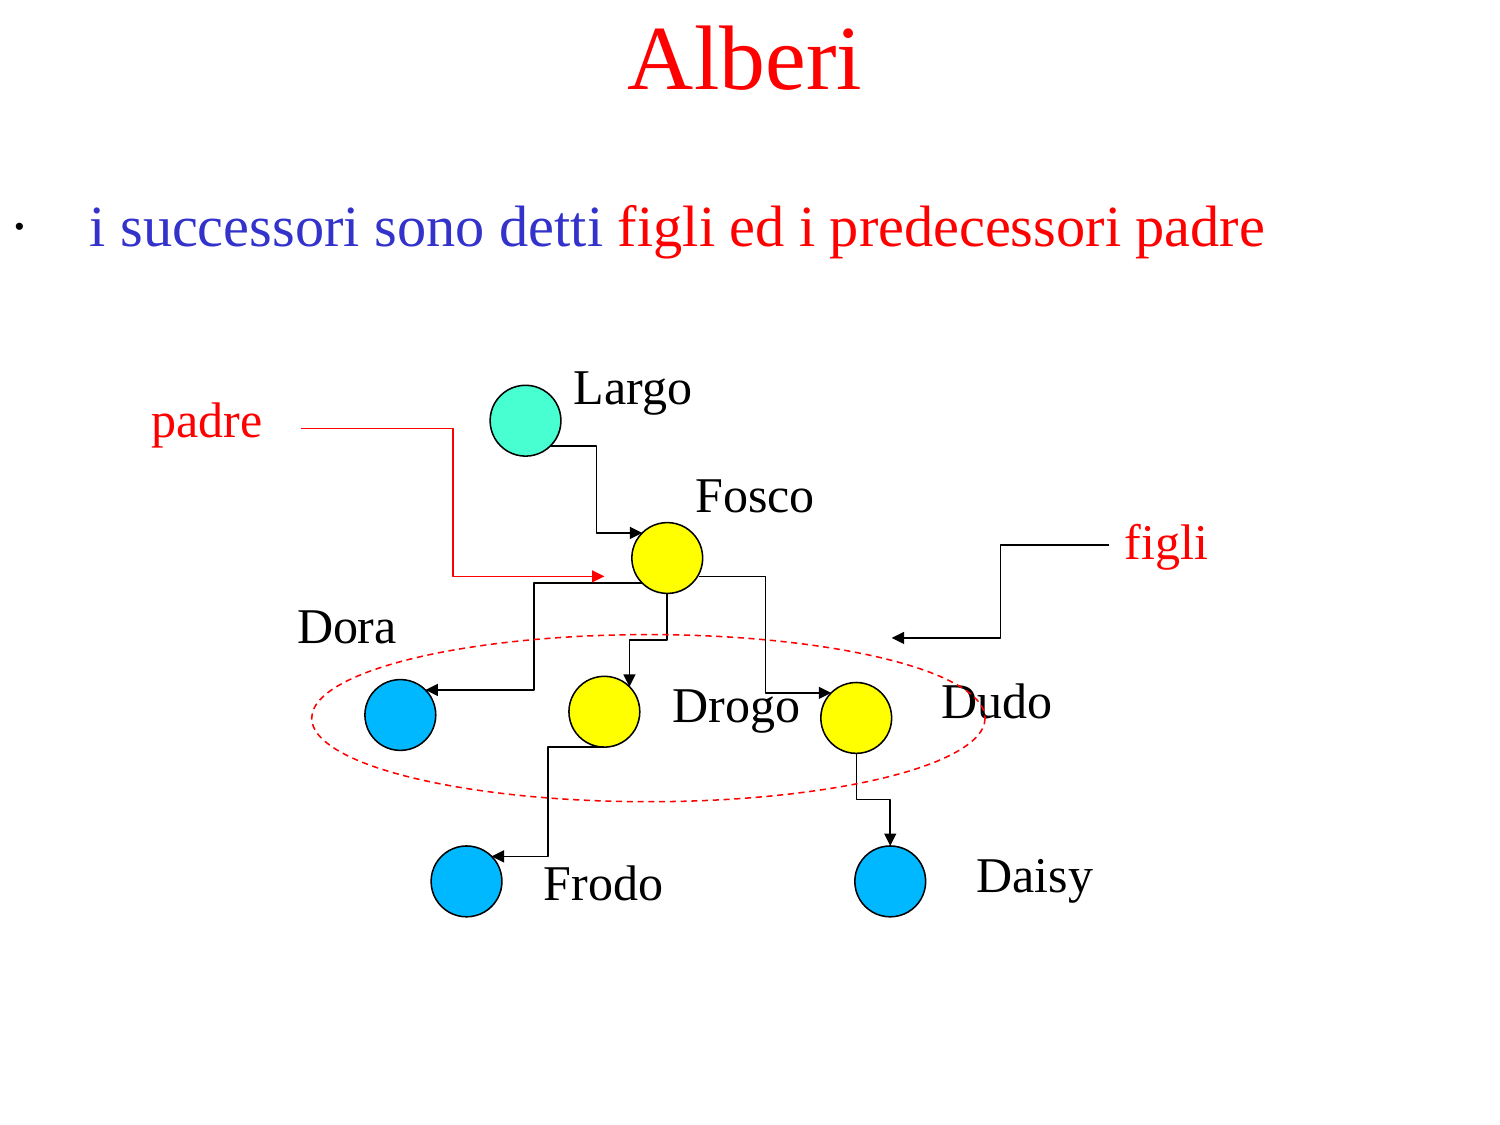

# Alberi
i successori sono detti figli ed i predecessori padre
Largo
padre
Fosco
figli
Dora
Dudo
Drogo
Daisy
Frodo